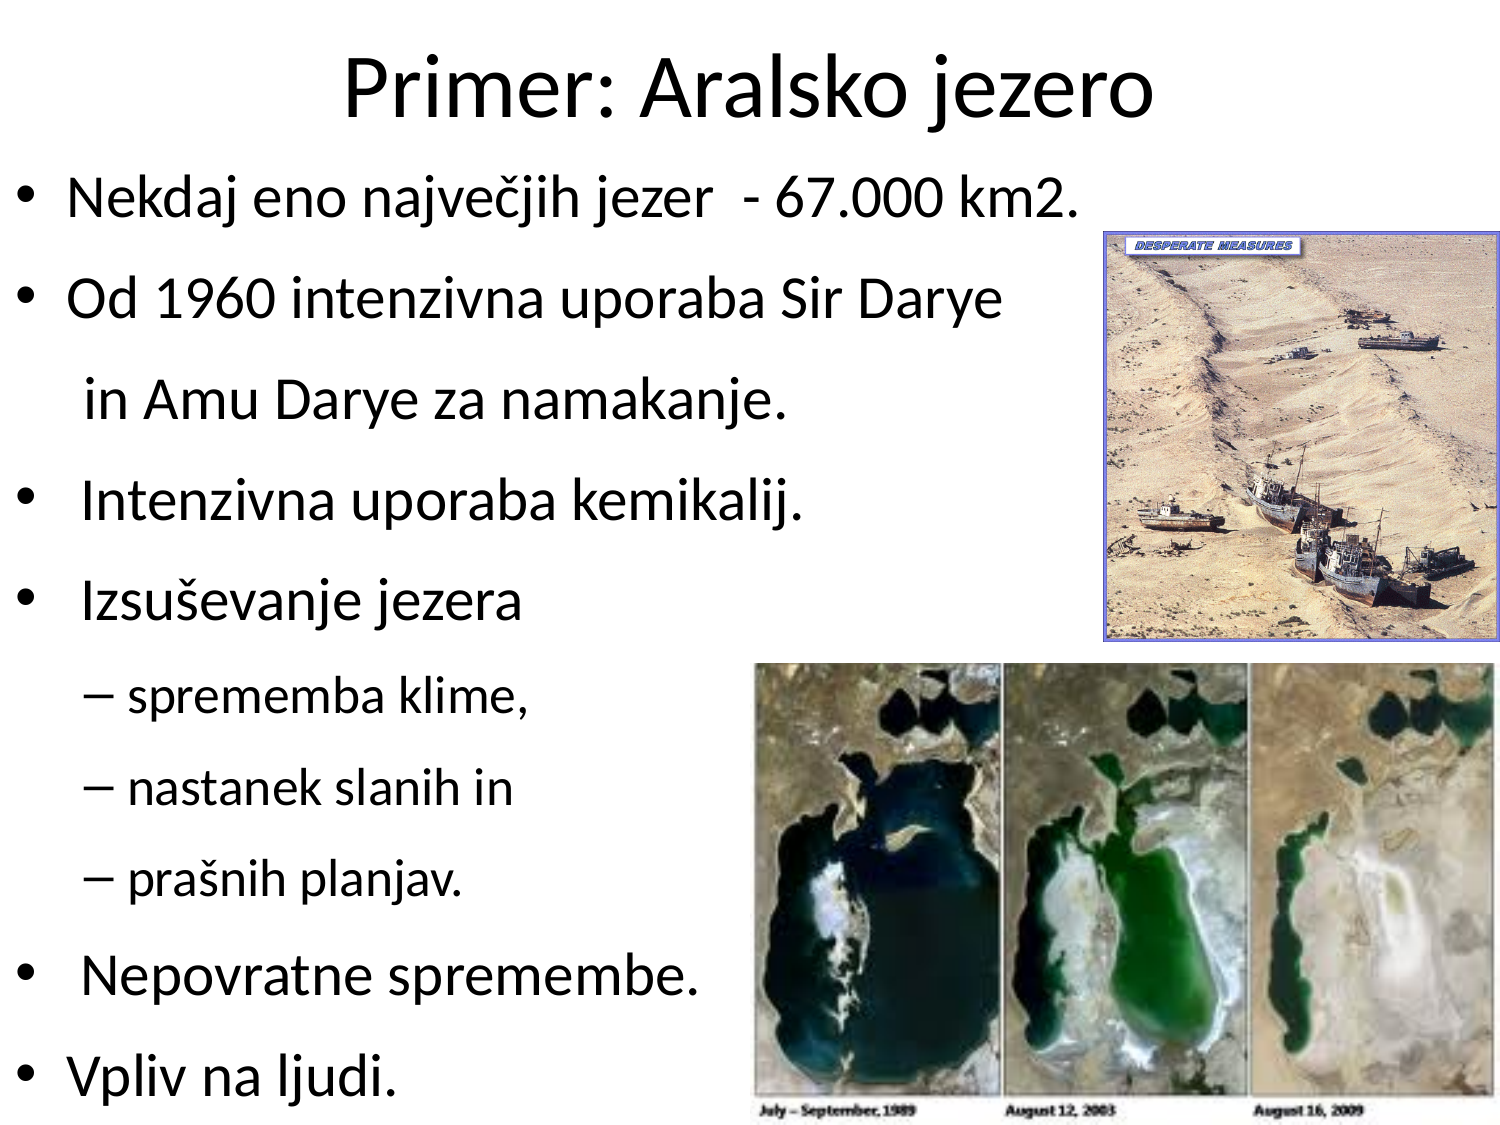

# Primer: Aralsko jezero
Nekdaj eno največjih jezer - 67.000 km2.
Od 1960 intenzivna uporaba Sir Darye
	in Amu Darye za namakanje.
 Intenzivna uporaba kemikalij.
 Izsuševanje jezera
sprememba klime,
nastanek slanih in
prašnih planjav.
 Nepovratne spremembe.
Vpliv na ljudi.